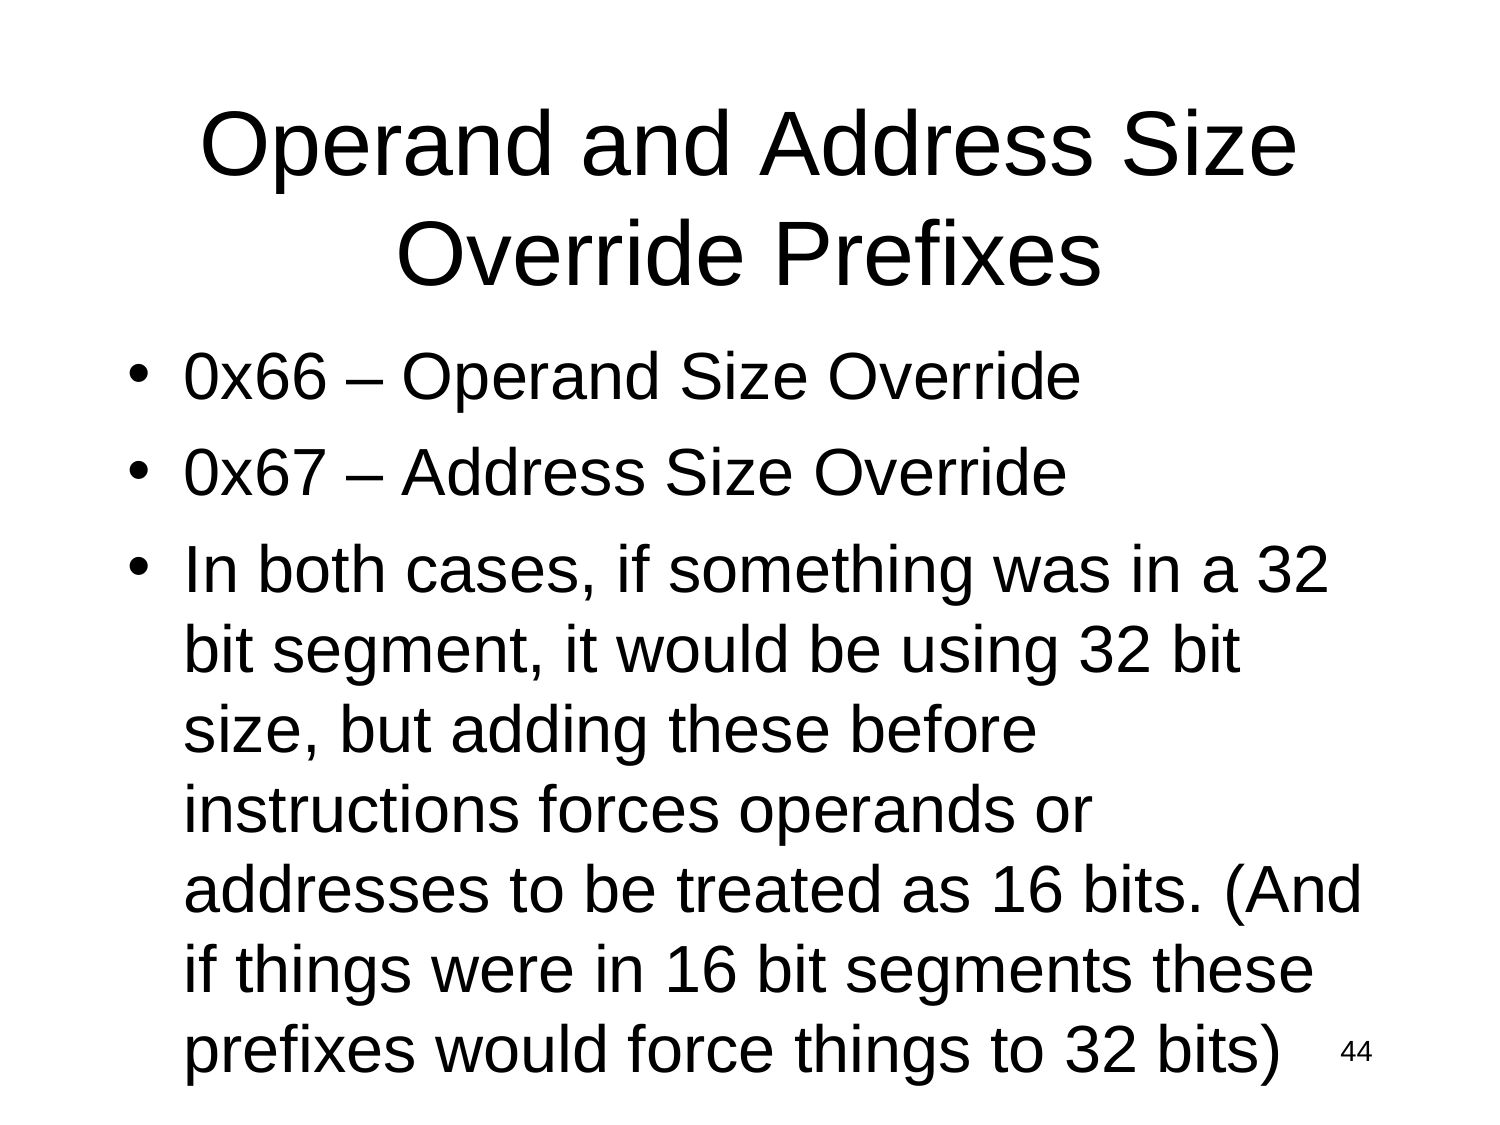

# Operand and Address Size Override Prefixes
0x66 – Operand Size Override
0x67 – Address Size Override
In both cases, if something was in a 32 bit segment, it would be using 32 bit size, but adding these before instructions forces operands or addresses to be treated as 16 bits. (And if things were in 16 bit segments these prefixes would force things to 32 bits)